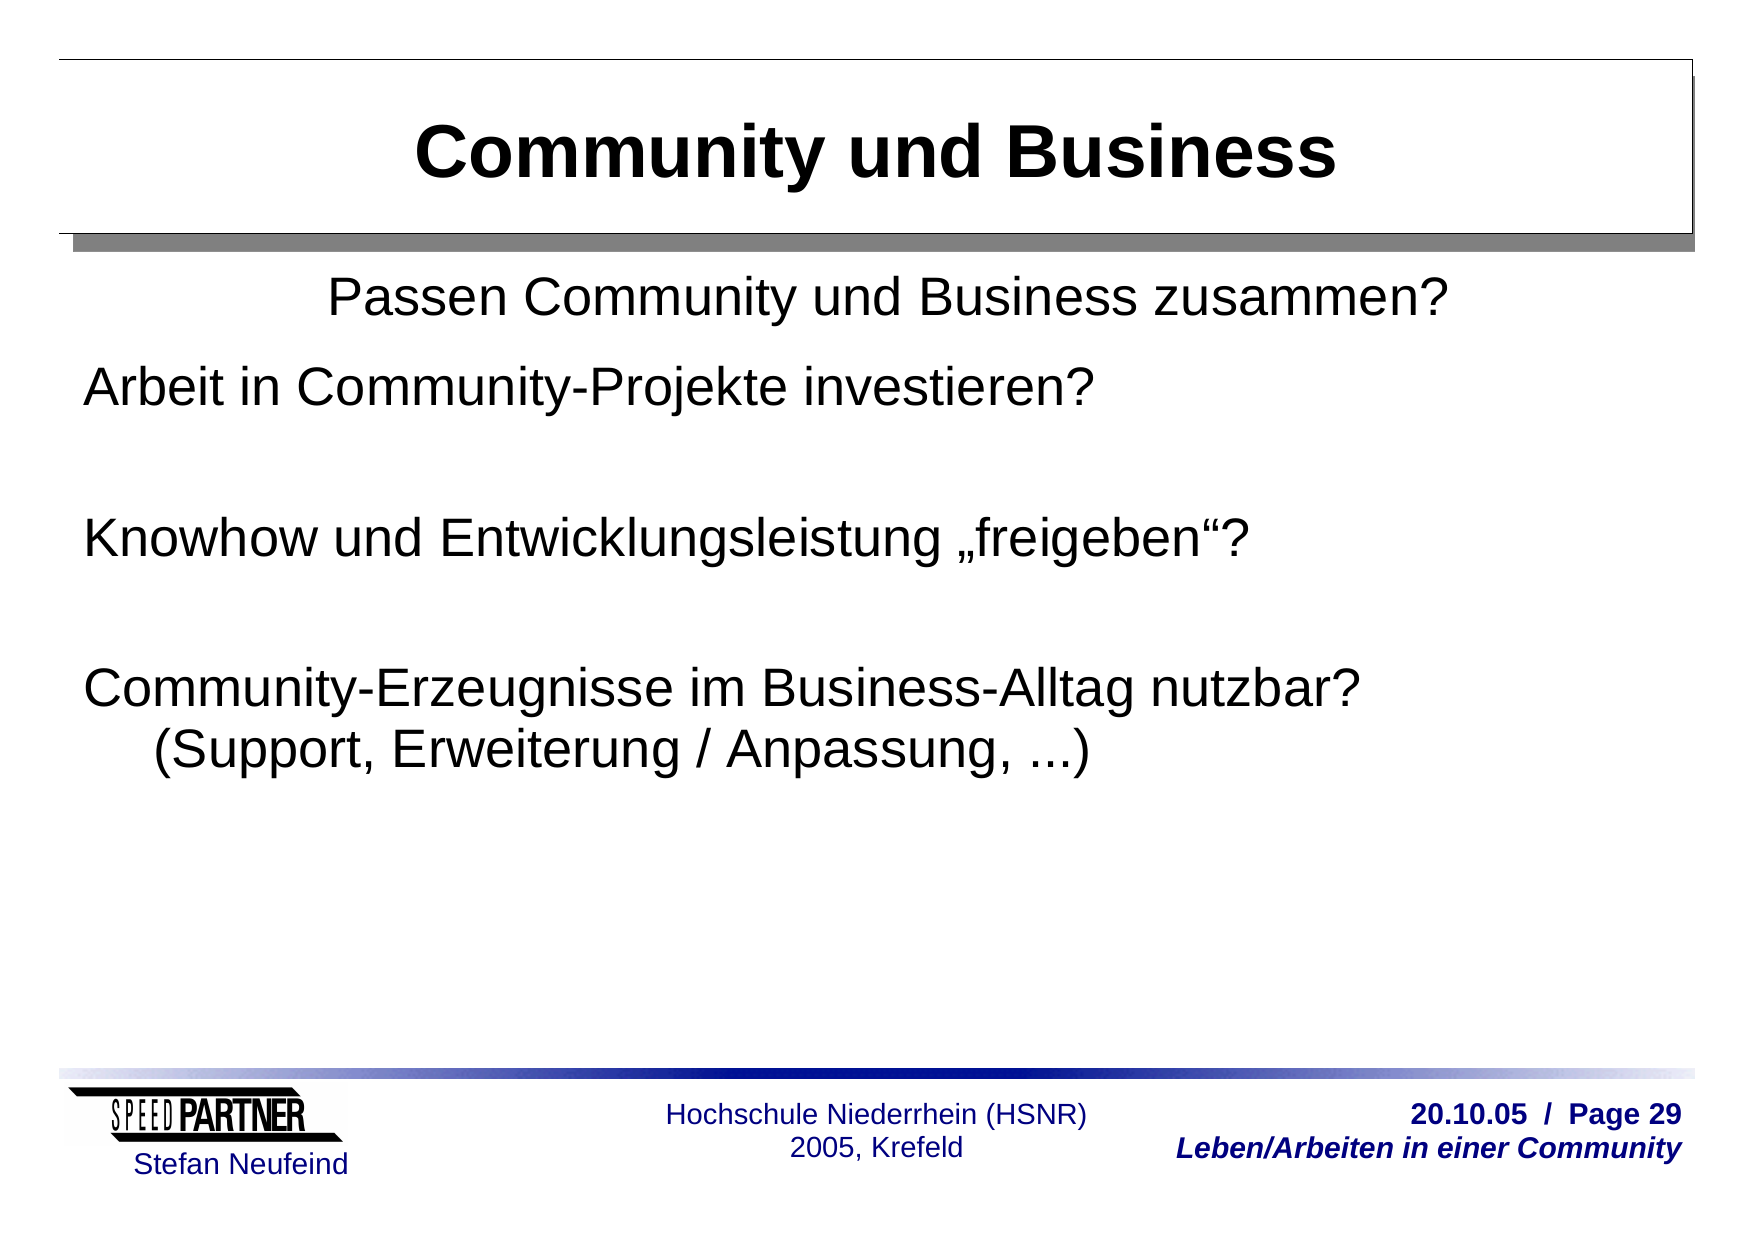

# Community und Business
Passen Community und Business zusammen?
Arbeit in Community-Projekte investieren?
Knowhow und Entwicklungsleistung „freigeben“?
Community-Erzeugnisse im Business-Alltag nutzbar?
(Support, Erweiterung / Anpassung, ...)